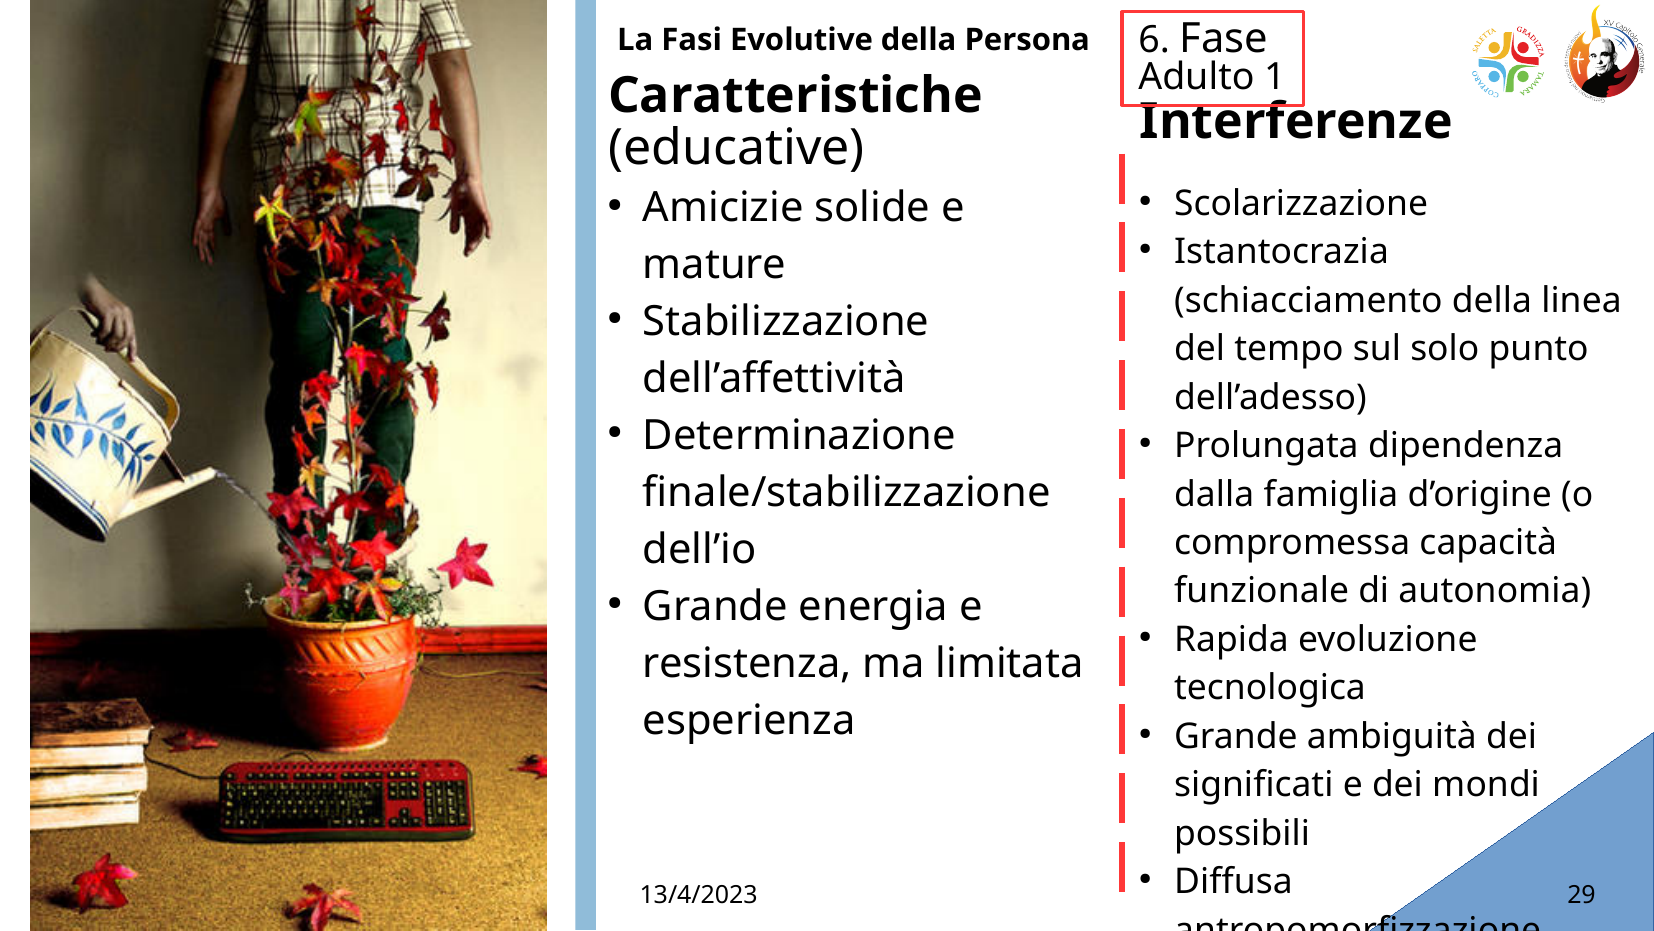

La Fasi Evolutive della Persona
6. Fase
Adulto 1
Interferenze
Caratteristiche
(educative)
# Amicizie solide e mature
Stabilizzazione dell’affettività
Determinazione finale/stabilizzazione dell’io
Grande energia e resistenza, ma limitata esperienza
Scolarizzazione
Istantocrazia (schiacciamento della linea del tempo sul solo punto dell’adesso)
Prolungata dipendenza dalla famiglia d’origine (o compromessa capacità funzionale di autonomia)
Rapida evoluzione tecnologica
Grande ambiguità dei significati e dei mondi possibili
Diffusa antropomorfizzazione